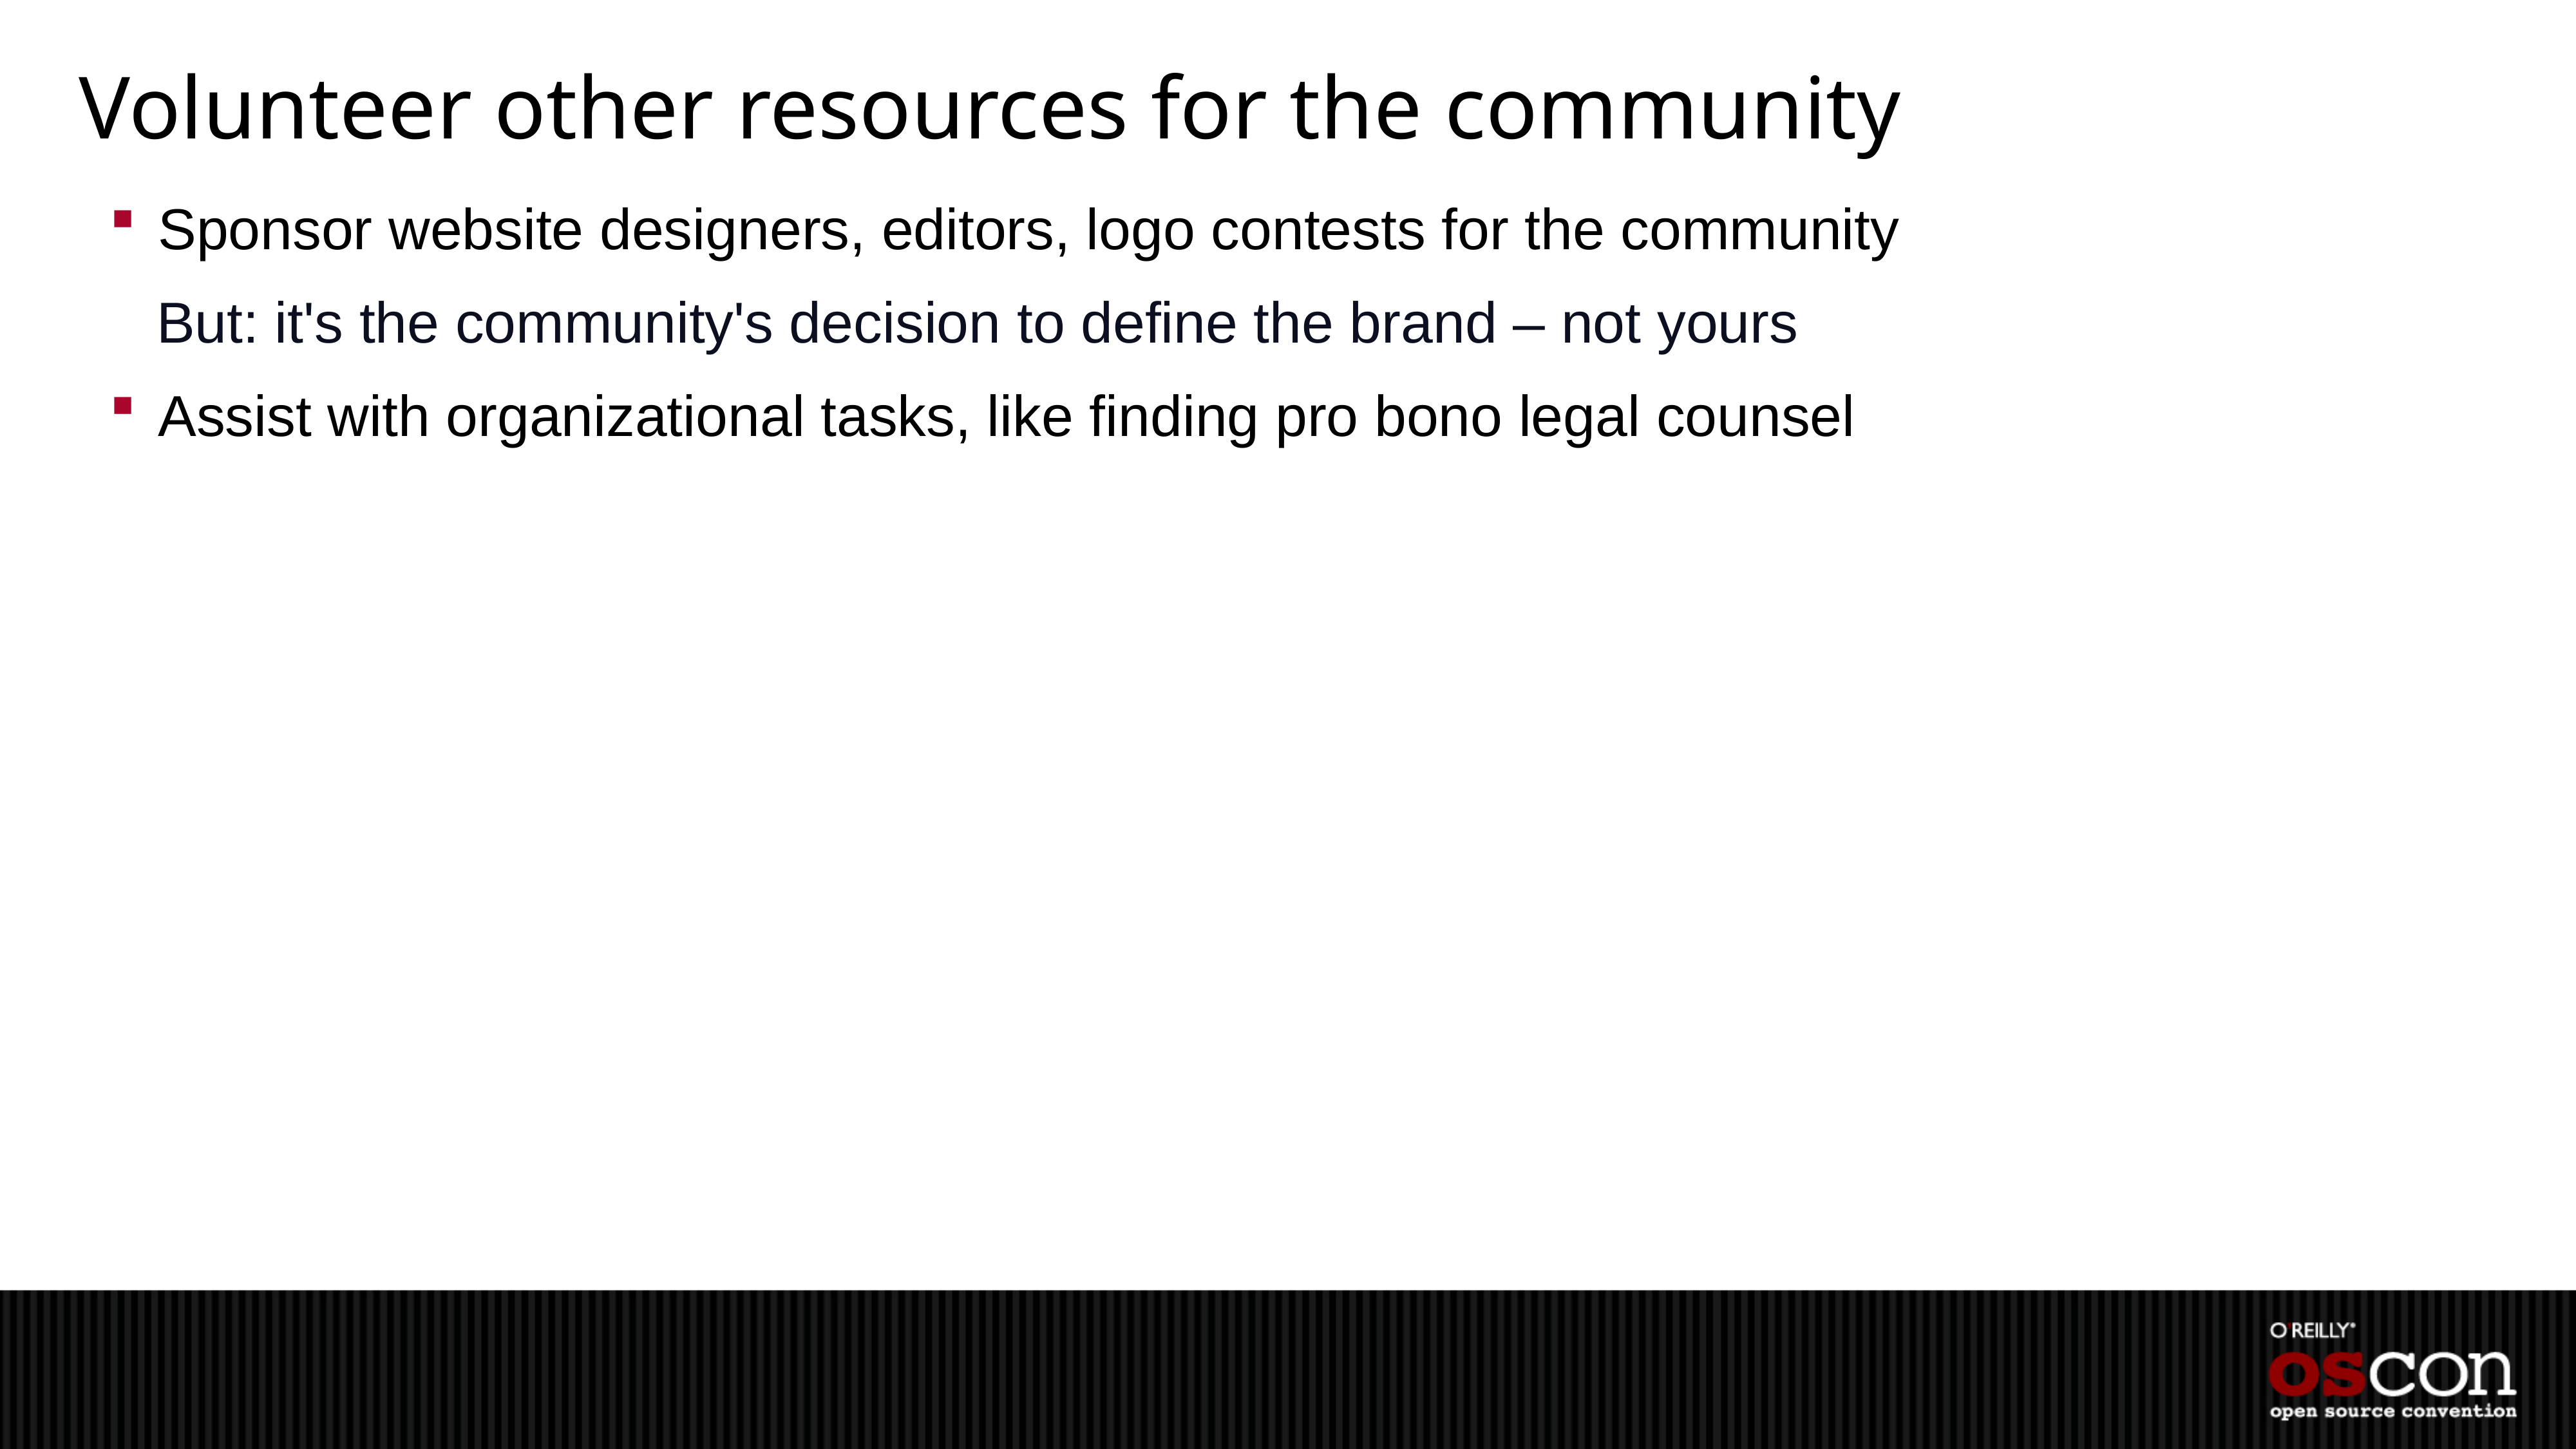

# Volunteer other resources for the community
Sponsor website designers, editors, logo contests for the community
But: it's the community's decision to define the brand – not yours
Assist with organizational tasks, like finding pro bono legal counsel